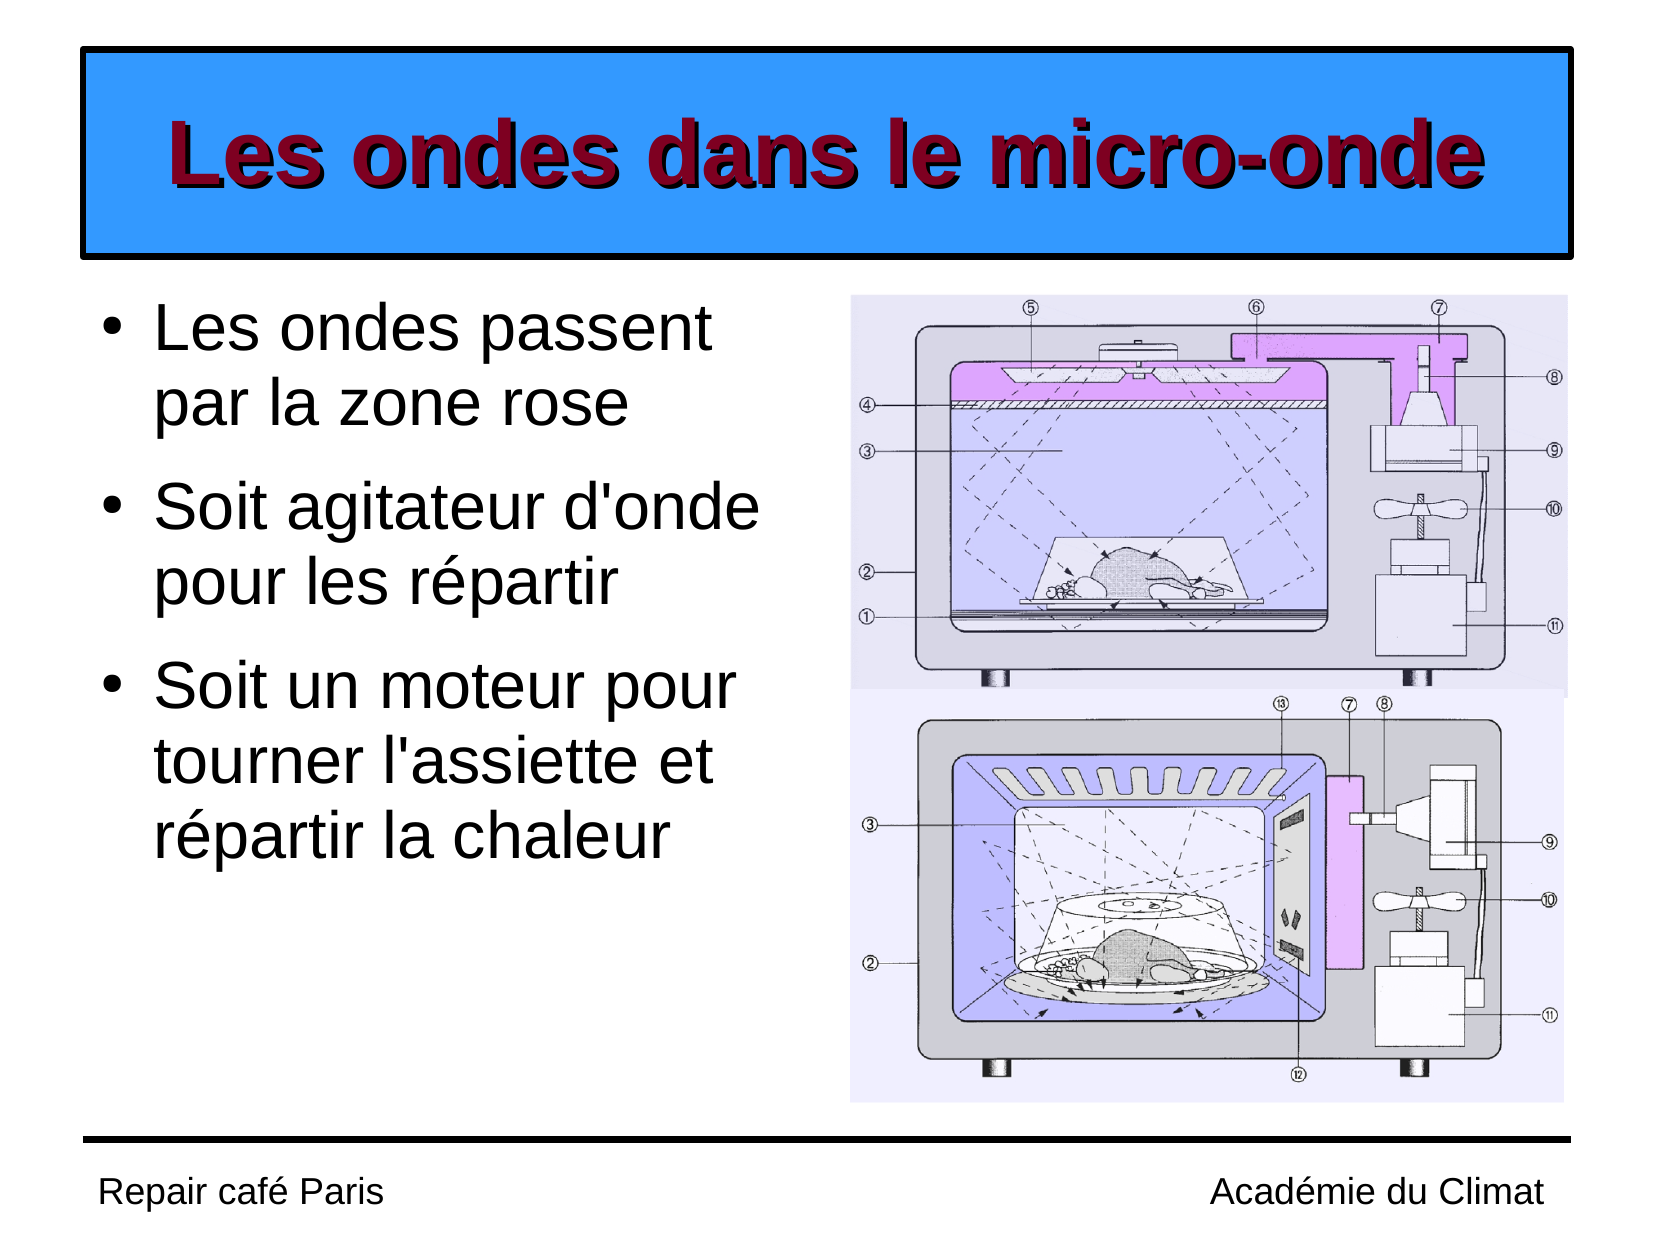

# Les ondes dans le micro-onde
Les ondes passent par la zone rose
Soit agitateur d'onde pour les répartir
Soit un moteur pour tourner l'assiette et répartir la chaleur
Repair café Paris	Académie du Climat